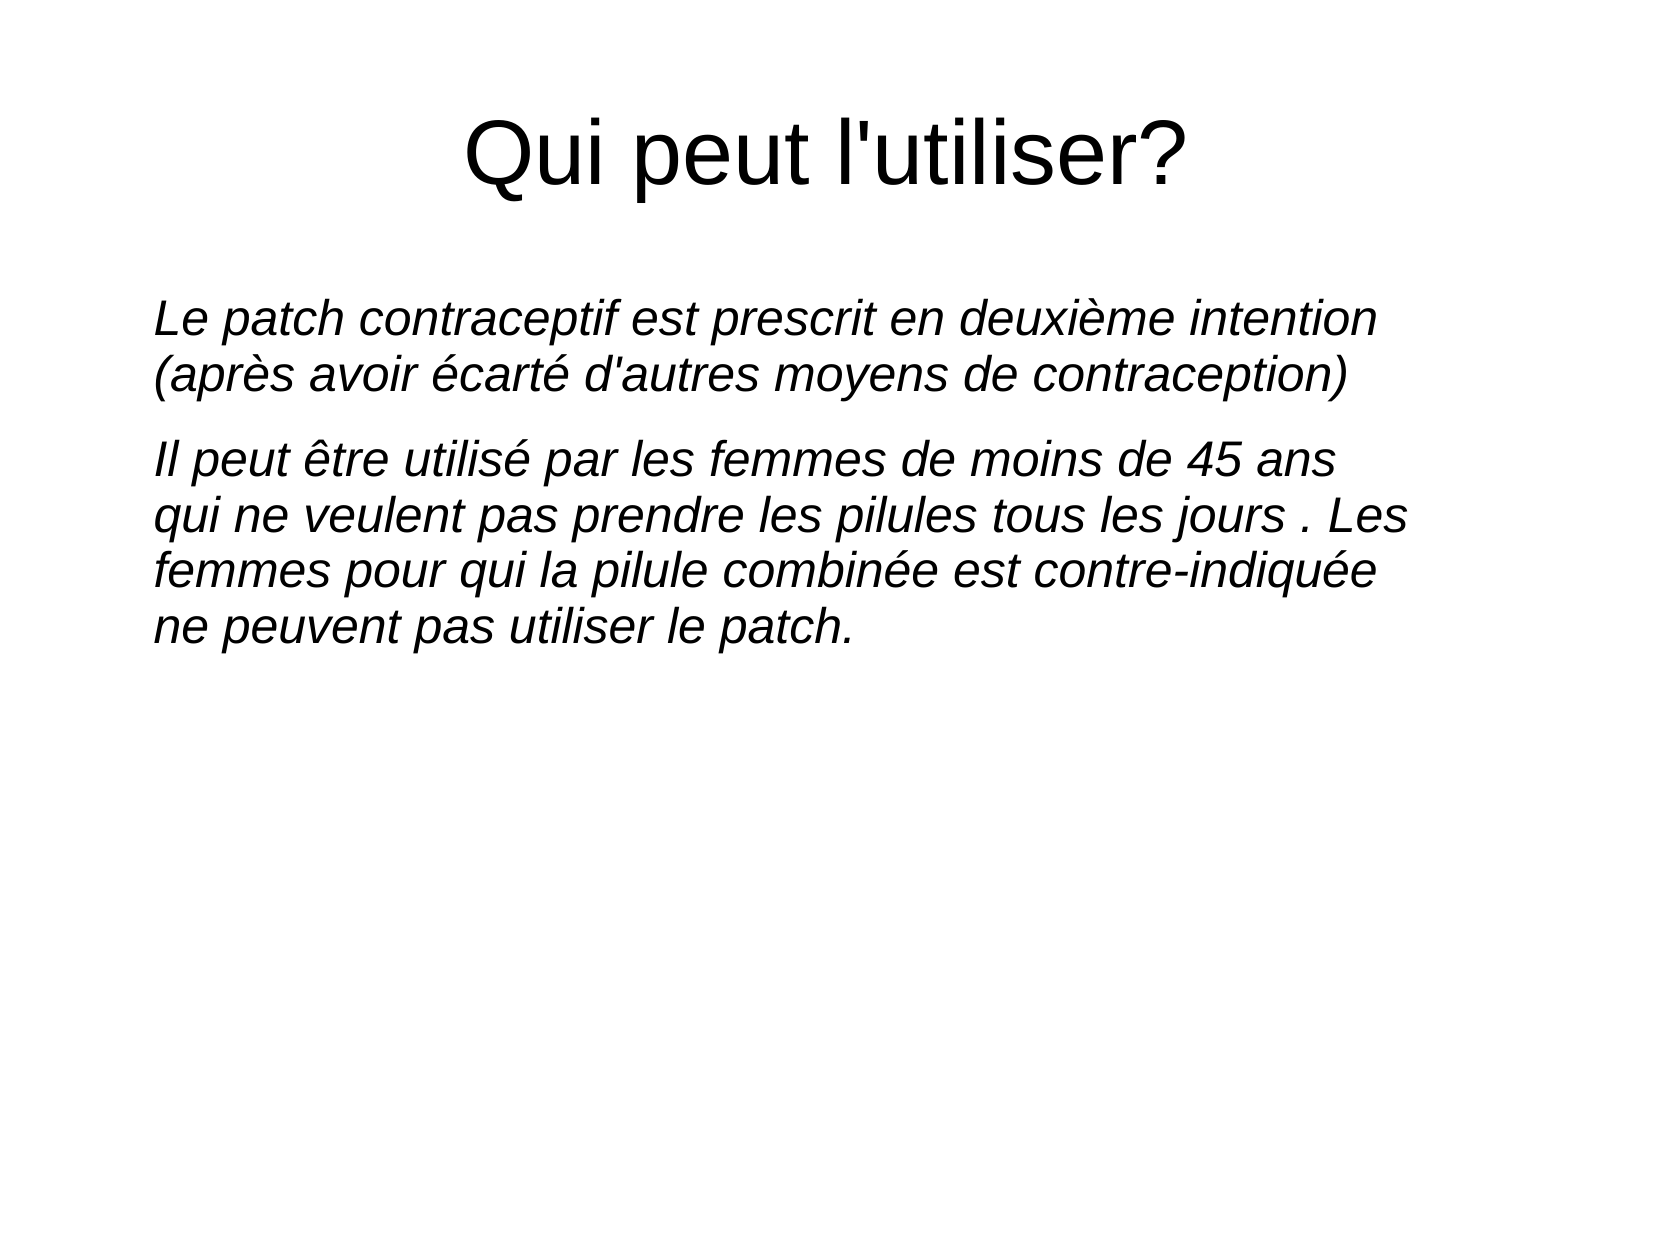

# Qui peut l'utiliser?
Le patch contraceptif est prescrit en deuxième intention (après avoir écarté d'autres moyens de contraception)
Il peut être utilisé par les femmes de moins de 45 ans qui ne veulent pas prendre les pilules tous les jours . Les femmes pour qui la pilule combinée est contre-indiquée ne peuvent pas utiliser le patch.